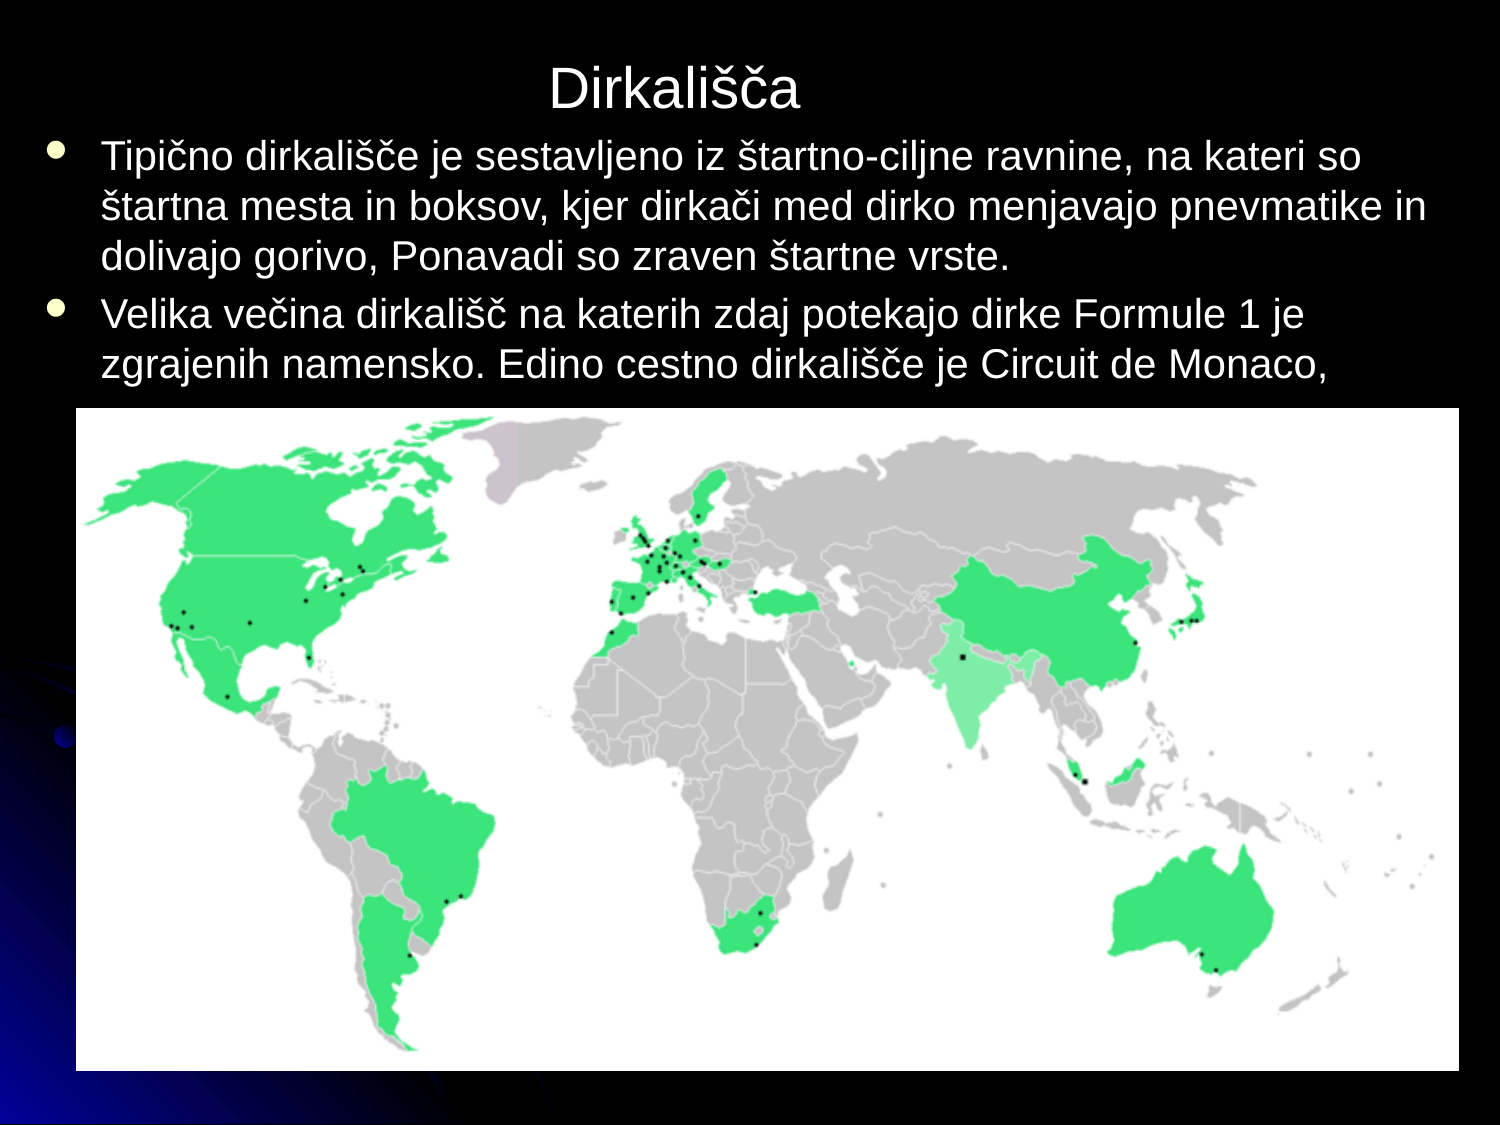

# Dirkališča
Tipično dirkališče je sestavljeno iz štartno-ciljne ravnine, na kateri so štartna mesta in boksov, kjer dirkači med dirko menjavajo pnevmatike in dolivajo gorivo, Ponavadi so zraven štartne vrste.
Velika večina dirkališč na katerih zdaj potekajo dirke Formule 1 je zgrajenih namensko. Edino cestno dirkališče je Circuit de Monaco,